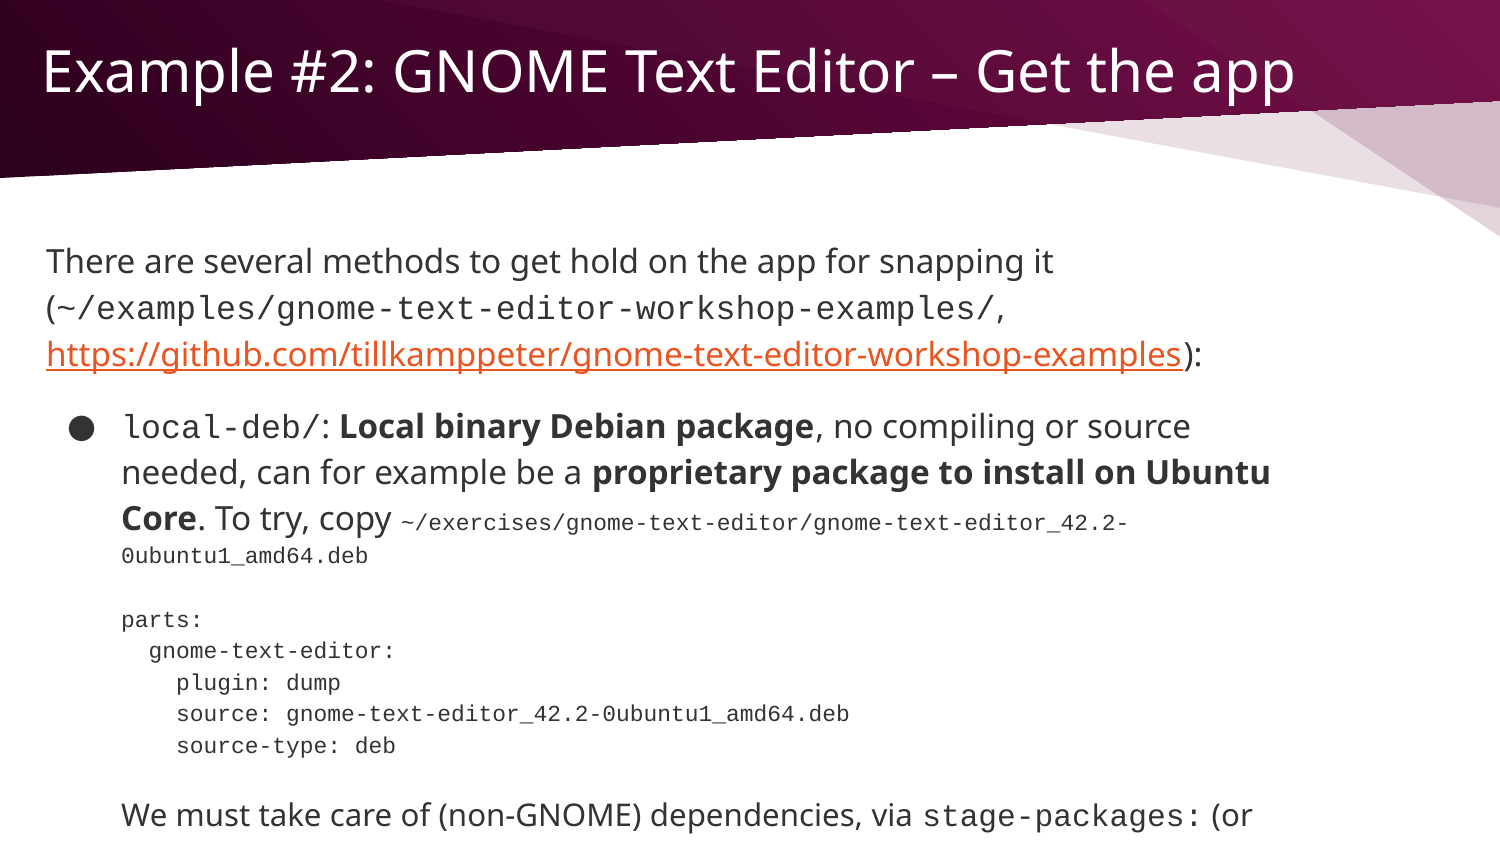

Example #2: GNOME Text Editor – Get the app
# There are several methods to get hold on the app for snapping it (~/examples/gnome-text-editor-workshop-examples/, https://github.com/tillkamppeter/gnome-text-editor-workshop-examples):
local-deb/: Local binary Debian package, no compiling or source needed, can for example be a proprietary package to install on Ubuntu Core. To try, copy ~/exercises/gnome-text-editor/gnome-text-editor_42.2-0ubuntu1_amd64.deb
parts:
 gnome-text-editor:
 plugin: dump
 source: gnome-text-editor_42.2-0ubuntu1_amd64.deb
 source-type: deb
We must take care of (non-GNOME) dependencies, via stage-packages: (or adding them in additional parts)